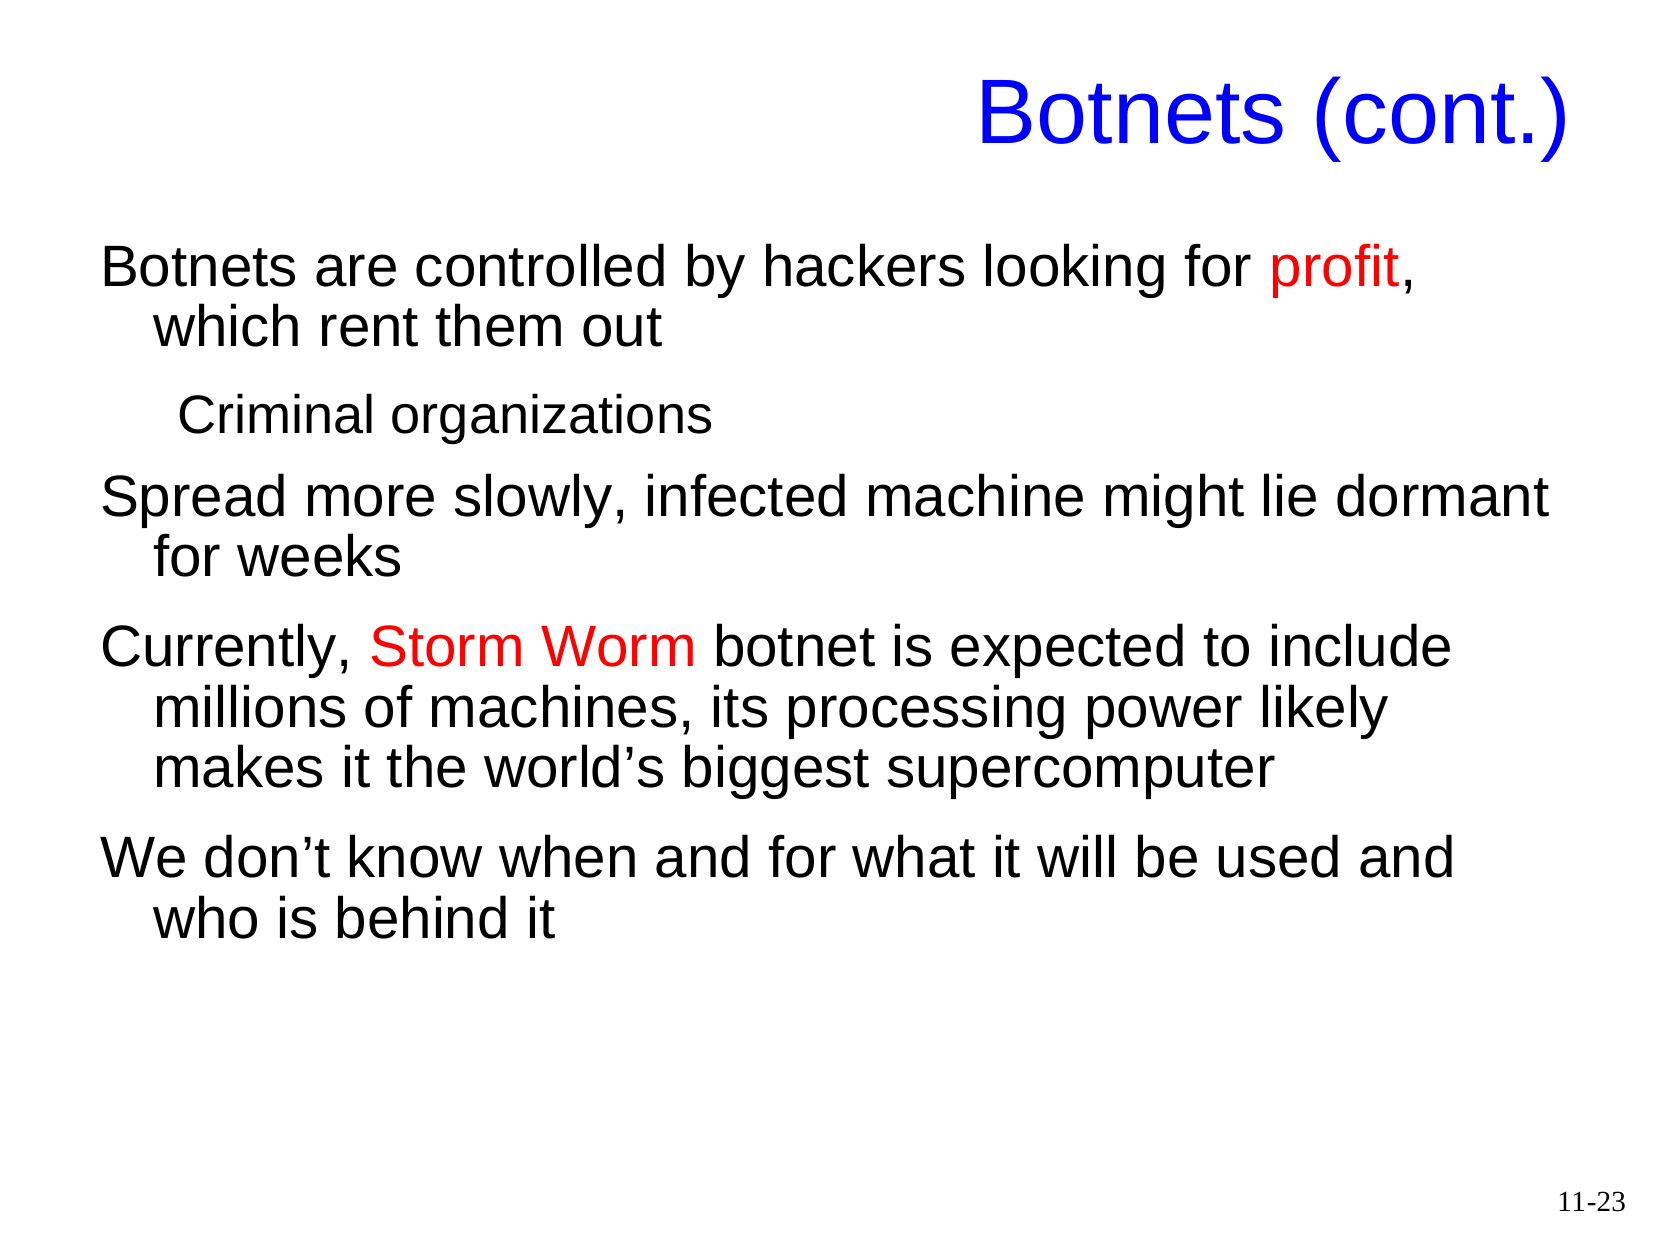

# Botnets (cont.)
Botnets are controlled by hackers looking for profit, which rent them out
Criminal organizations
Spread more slowly, infected machine might lie dormant for weeks
Currently, Storm Worm botnet is expected to include millions of machines, its processing power likely makes it the world’s biggest supercomputer
We don’t know when and for what it will be used and who is behind it